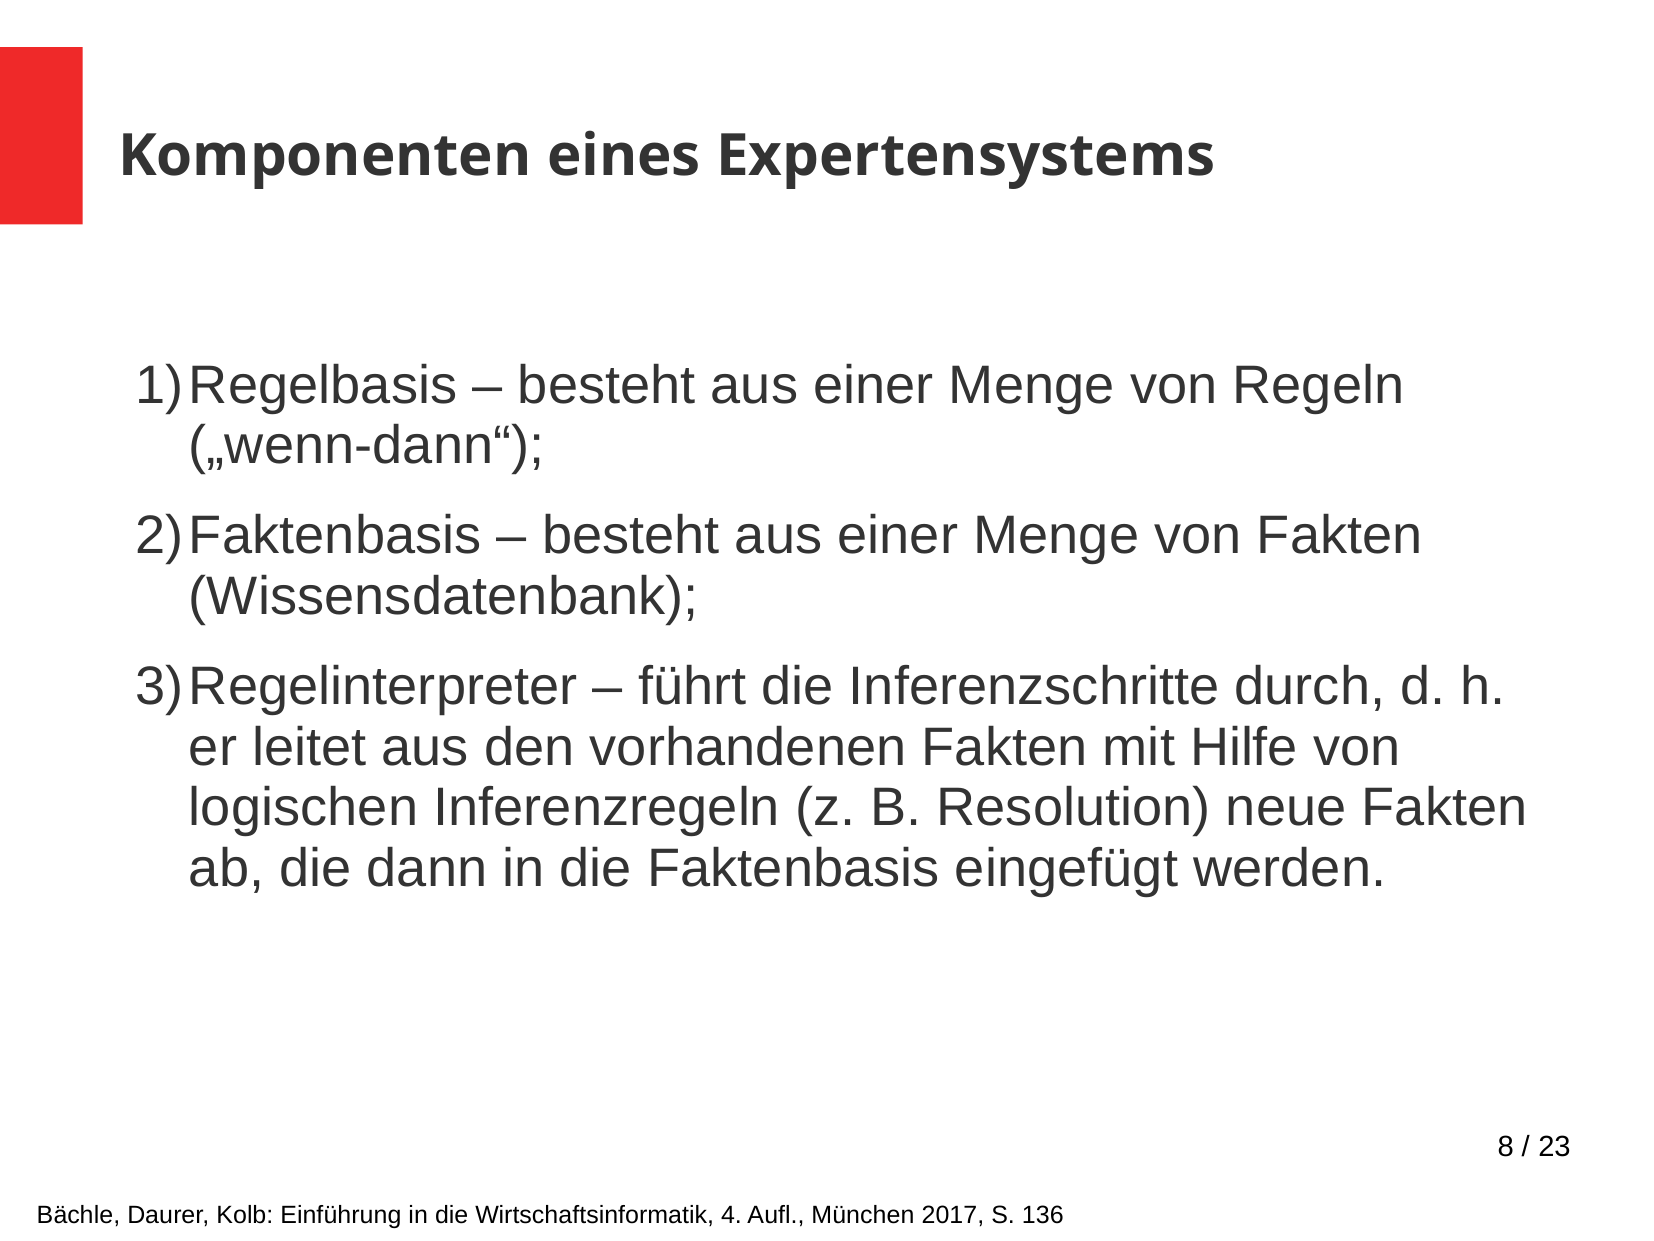

# Komponenten eines Expertensystems
Regelbasis – besteht aus einer Menge von Regeln („wenn-dann“);
Faktenbasis – besteht aus einer Menge von Fakten (Wissensdatenbank);
Regelinterpreter – führt die Inferenzschritte durch, d. h. er leitet aus den vorhandenen Fakten mit Hilfe von logischen Inferenzregeln (z. B. Resolution) neue Fakten ab, die dann in die Faktenbasis eingefügt werden.
8
Bächle, Daurer, Kolb: Einführung in die Wirtschaftsinformatik, 4. Aufl., München 2017, S. 136